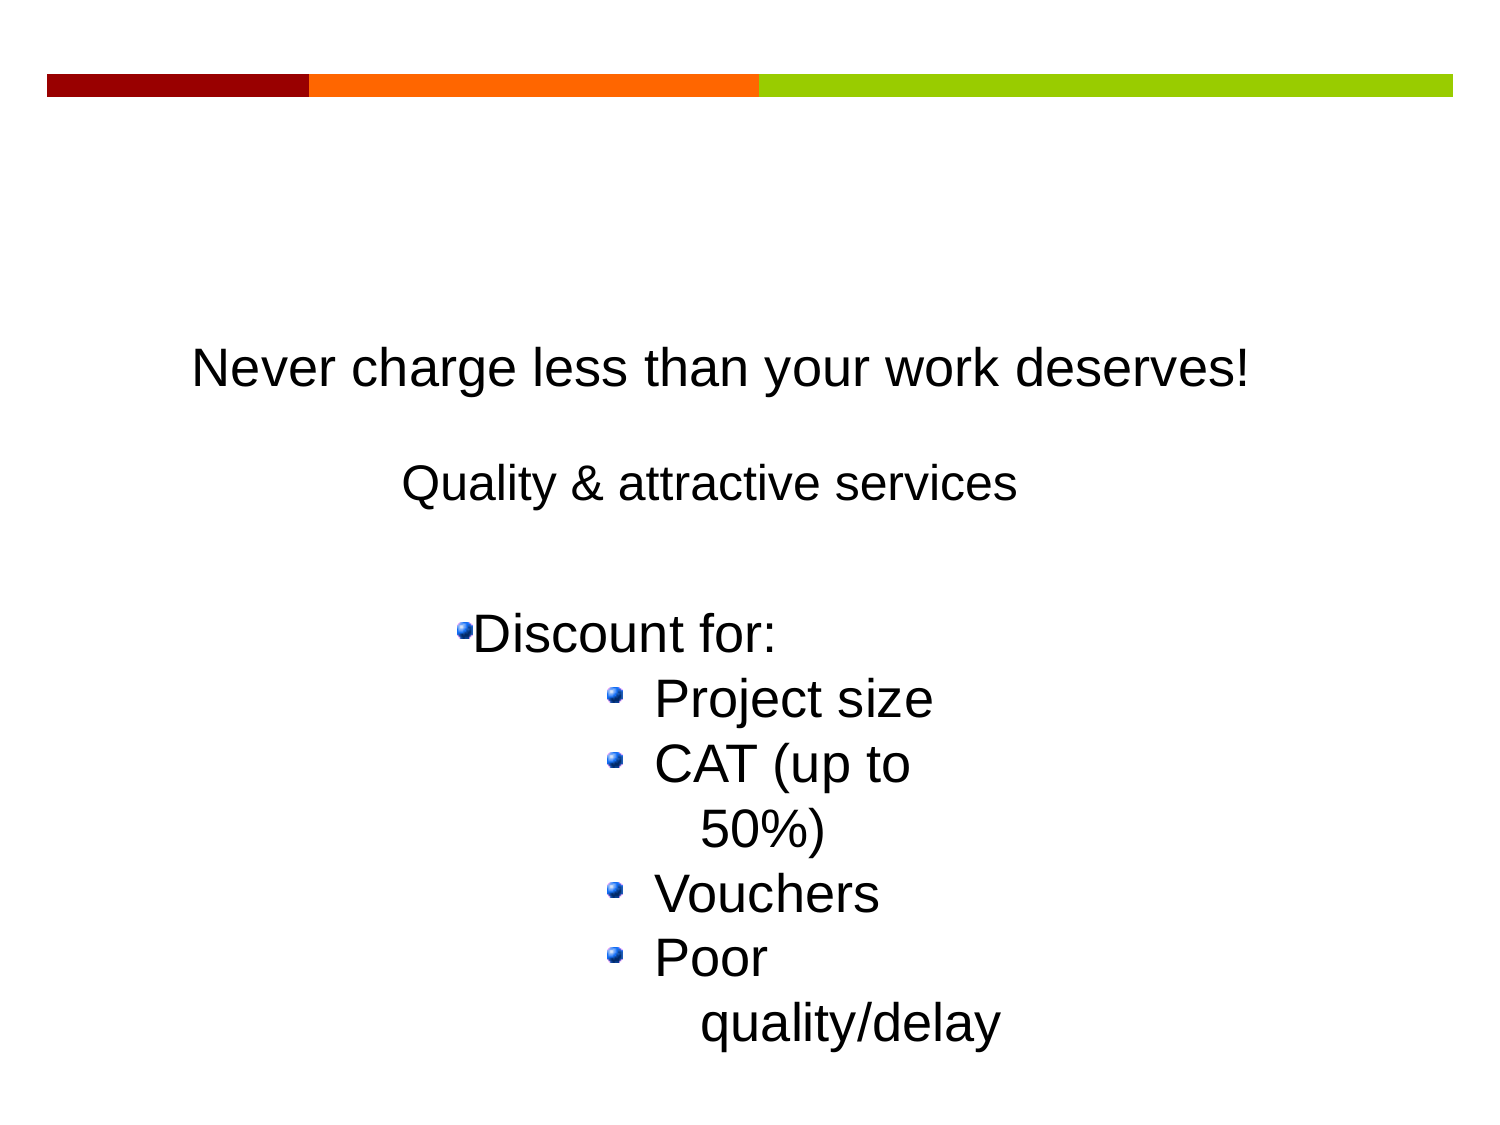

CONSEQUENCES FOR TRANSLATORS
Never charge less than your work deserves!
Quality & attractive services
Discount for:
Project size
CAT (up to 50%)
Vouchers
Poor quality/delay